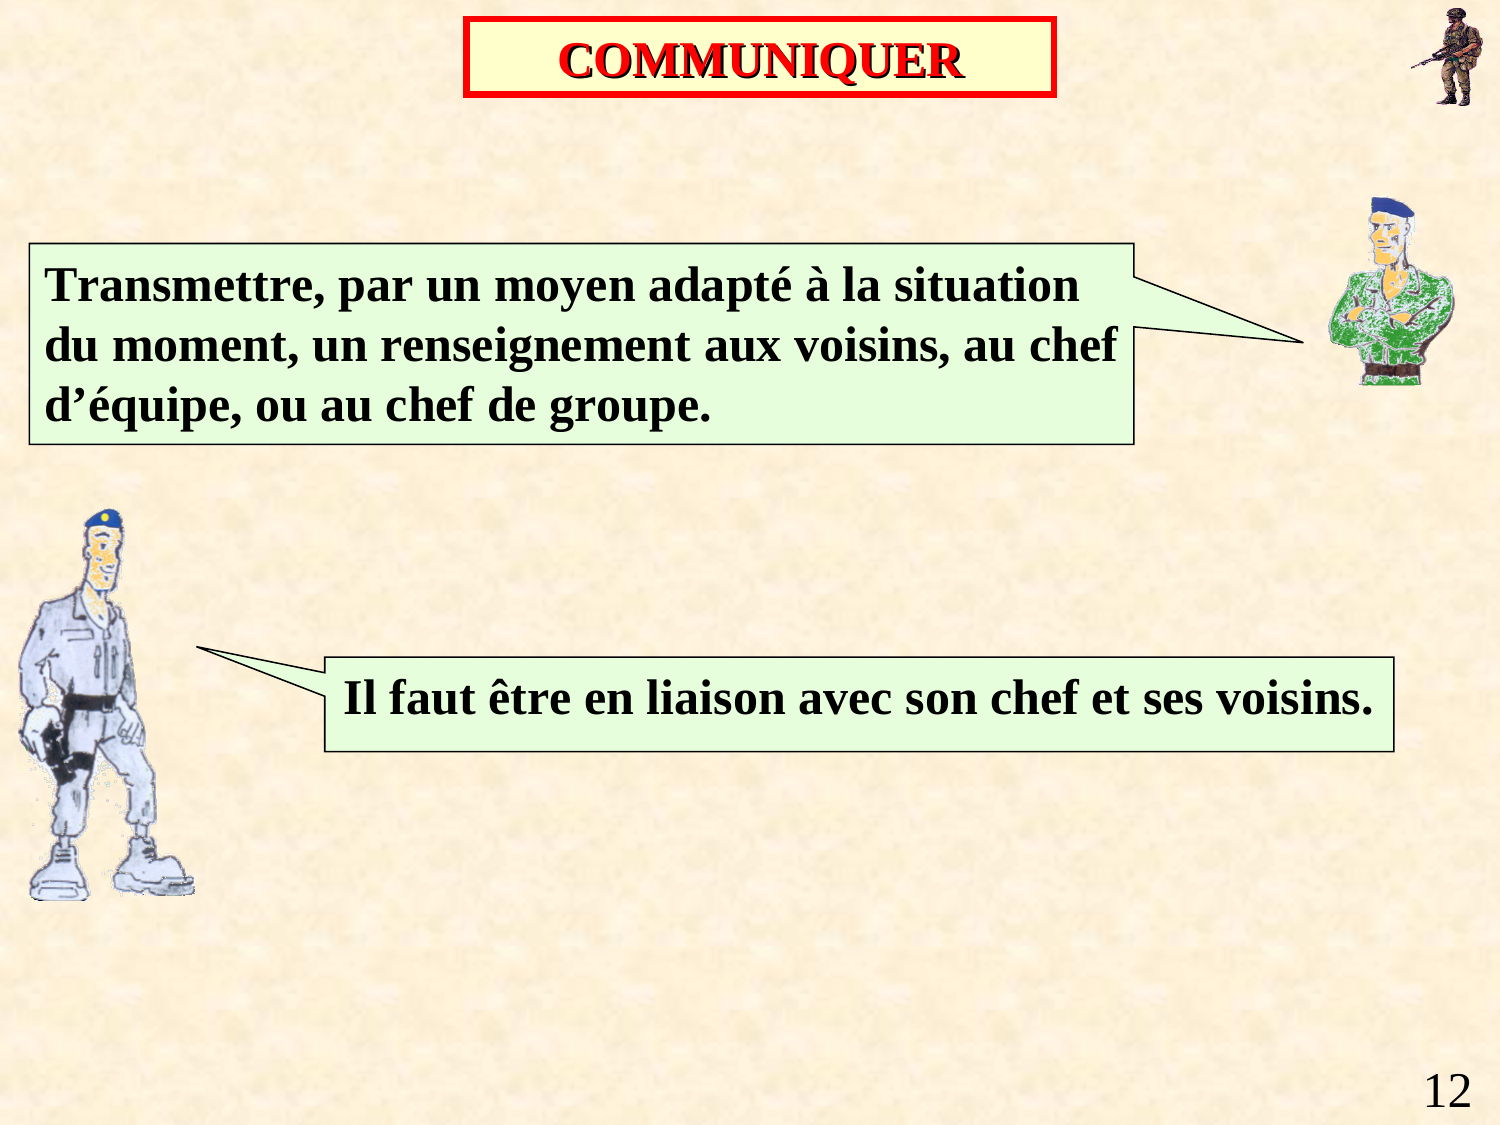

COMMUNIQUER
Transmettre, par un moyen adapté à la situation du moment, un renseignement aux voisins, au chef d’équipe, ou au chef de groupe.
Il faut être en liaison avec son chef et ses voisins.
12